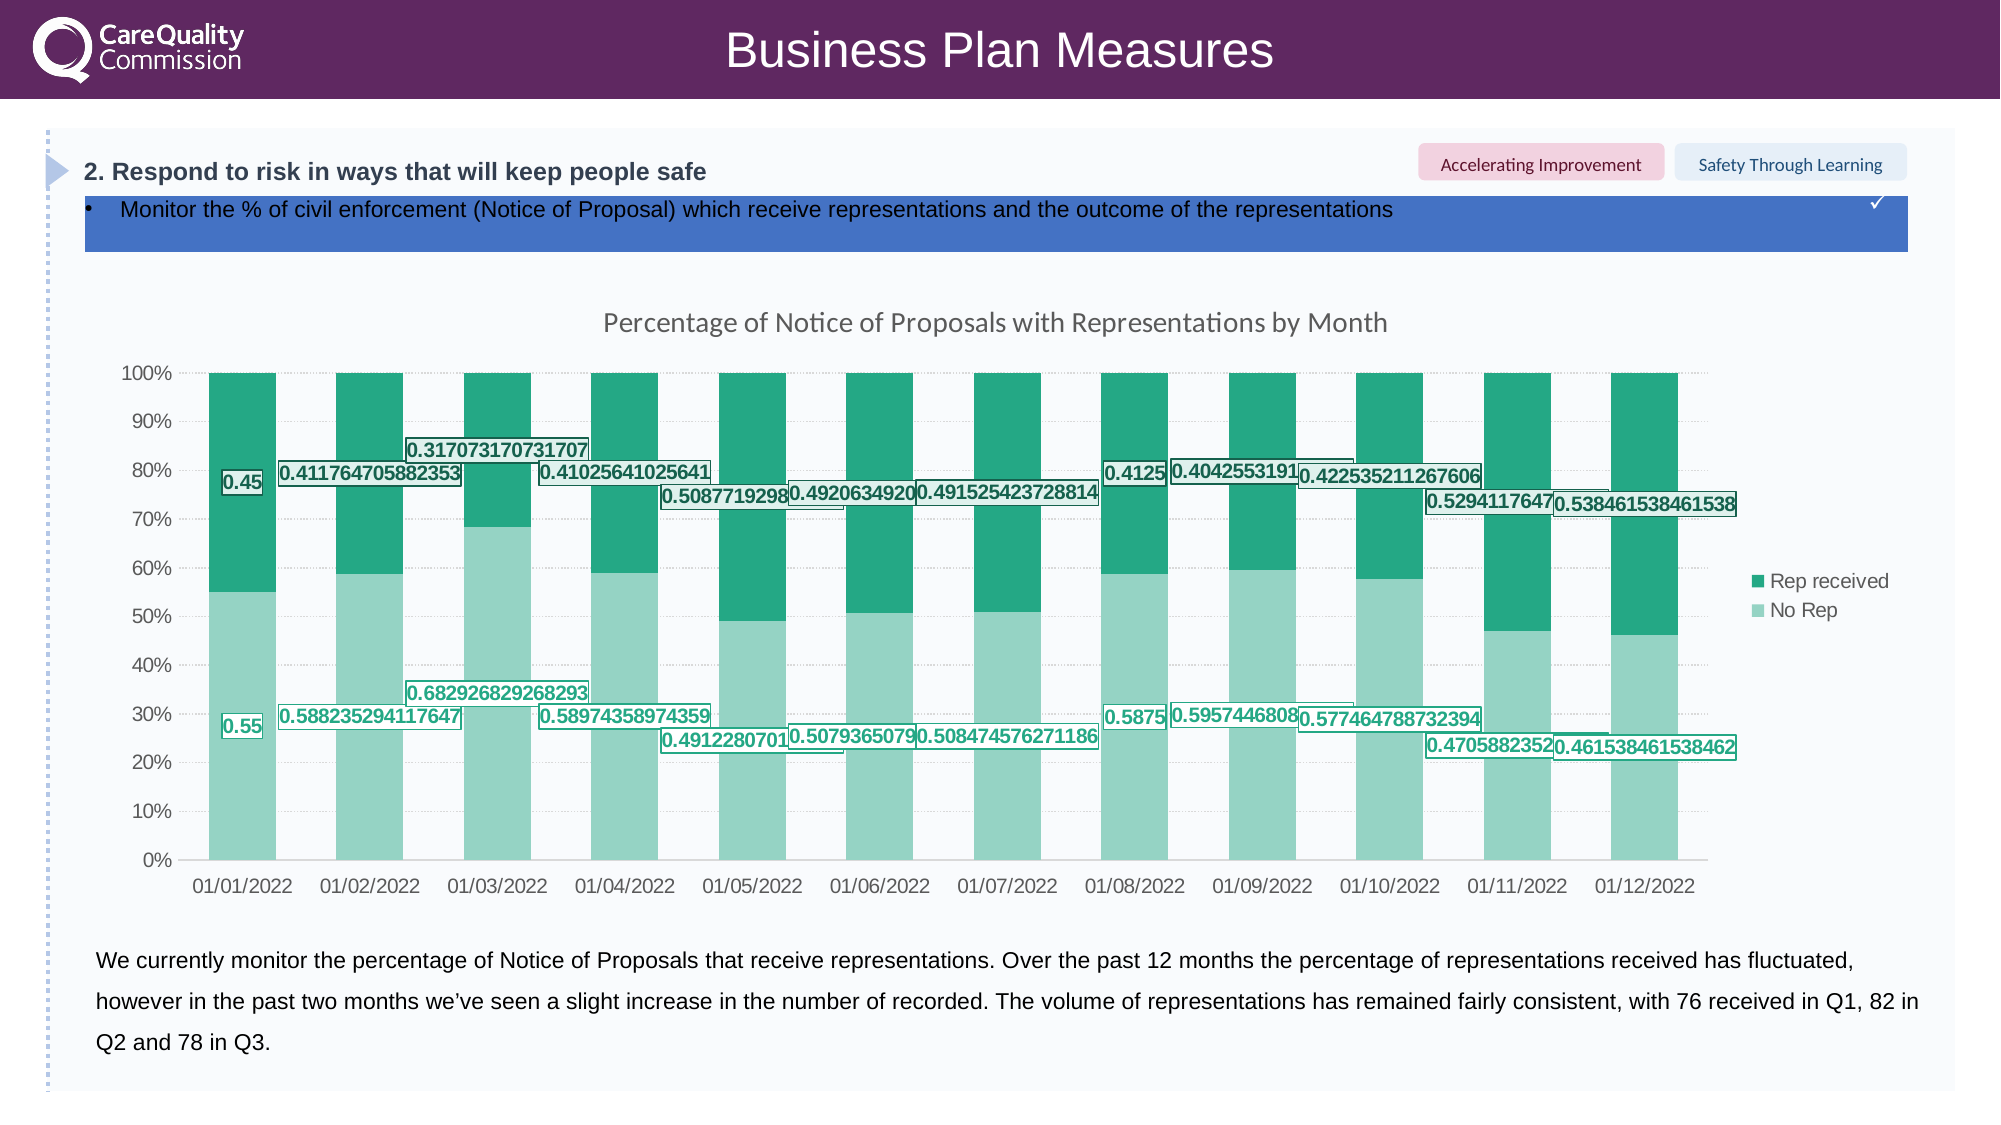

Business Plan Measures
Accelerating Improvement
Safety Through Learning
2. Respond to risk in ways that will keep people safe
| Monitor the % of civil enforcement (Notice of Proposal) which receive representations and the outcome of the representations |  |
| --- | --- |
### Chart: Percentage of Notice of Proposals with Representations by Month
| Category | No Rep | Rep received |
|---|---|---|
| 01/01/2022 | 0.55 | 0.45 |
| 01/02/2022 | 0.588235294117647 | 0.411764705882353 |
| 01/03/2022 | 0.682926829268293 | 0.317073170731707 |
| 01/04/2022 | 0.58974358974359 | 0.41025641025641 |
| 01/05/2022 | 0.491228070175439 | 0.508771929824561 |
| 01/06/2022 | 0.507936507936508 | 0.492063492063492 |
| 01/07/2022 | 0.508474576271186 | 0.491525423728814 |
| 01/08/2022 | 0.5875 | 0.4125 |
| 01/09/2022 | 0.595744680851064 | 0.404255319148936 |
| 01/10/2022 | 0.577464788732394 | 0.422535211267606 |
| 01/11/2022 | 0.470588235294118 | 0.529411764705882 |
| 01/12/2022 | 0.461538461538462 | 0.538461538461538 |We currently monitor the percentage of Notice of Proposals that receive representations. Over the past 12 months the percentage of representations received has fluctuated, however in the past two months we’ve seen a slight increase in the number of recorded. The volume of representations has remained fairly consistent, with 76 received in Q1, 82 in Q2 and 78 in Q3.